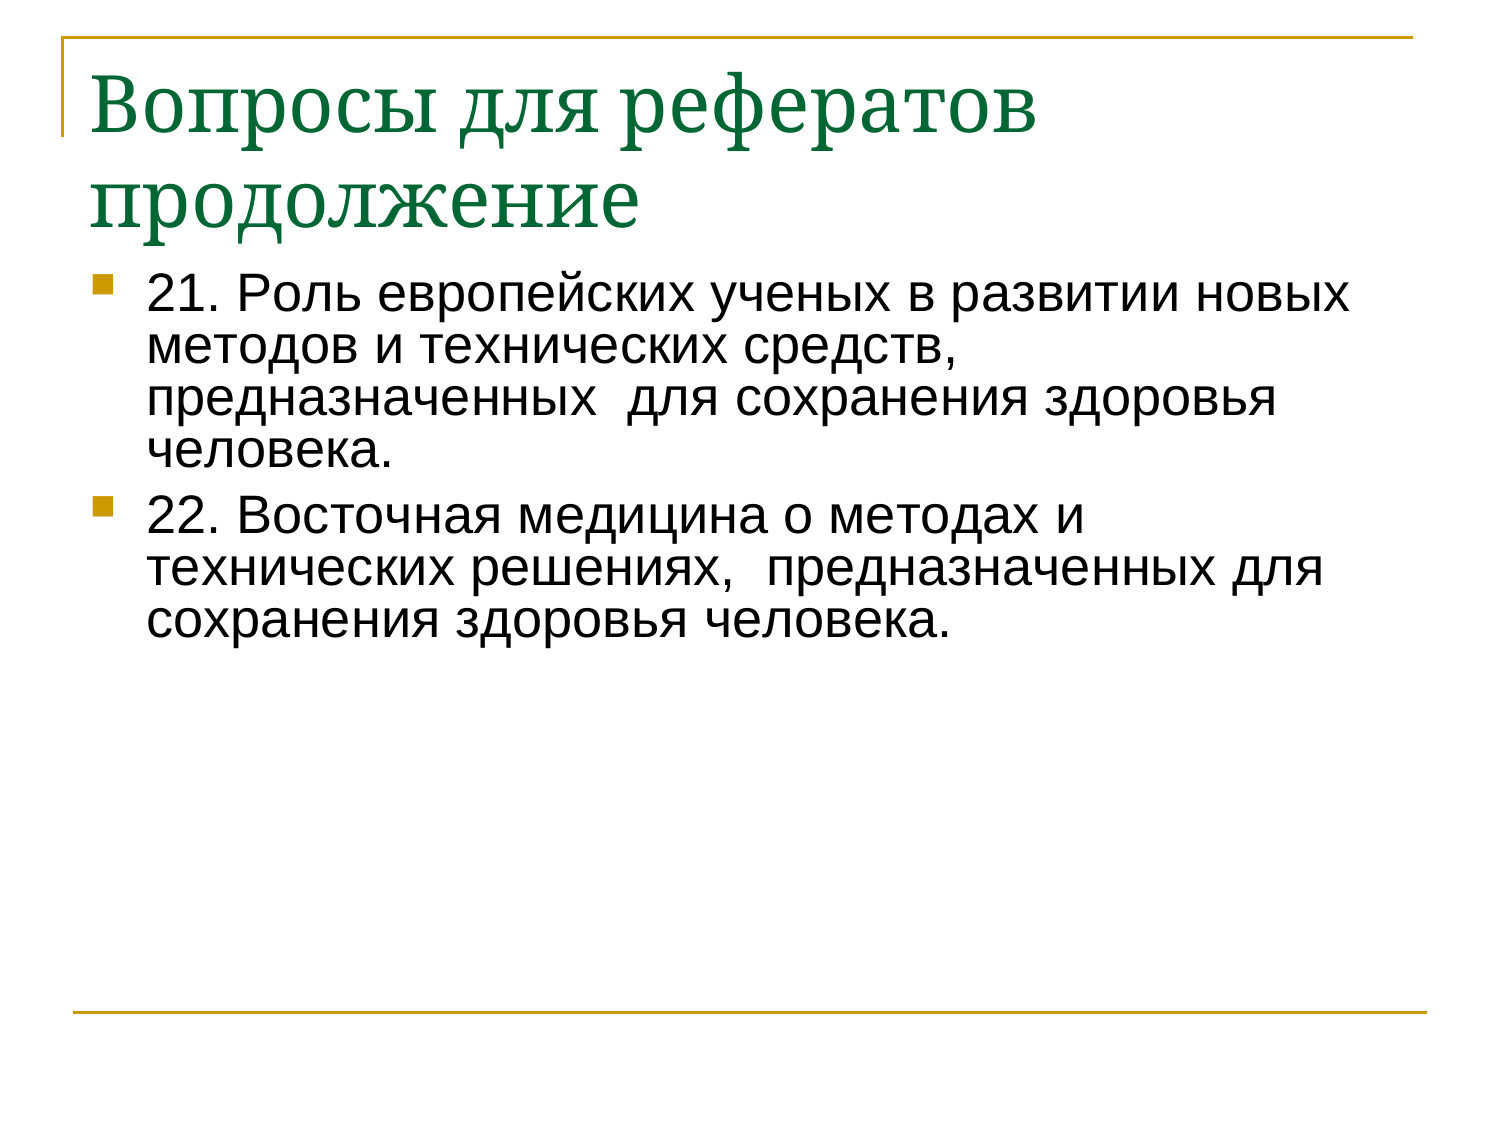

# Вопросы для рефератов продолжение
21. Роль европейских ученых в развитии новых методов и технических средств, предназначенных для сохранения здоровья человека.
22. Восточная медицина о методах и технических решениях, предназначенных для сохранения здоровья человека.